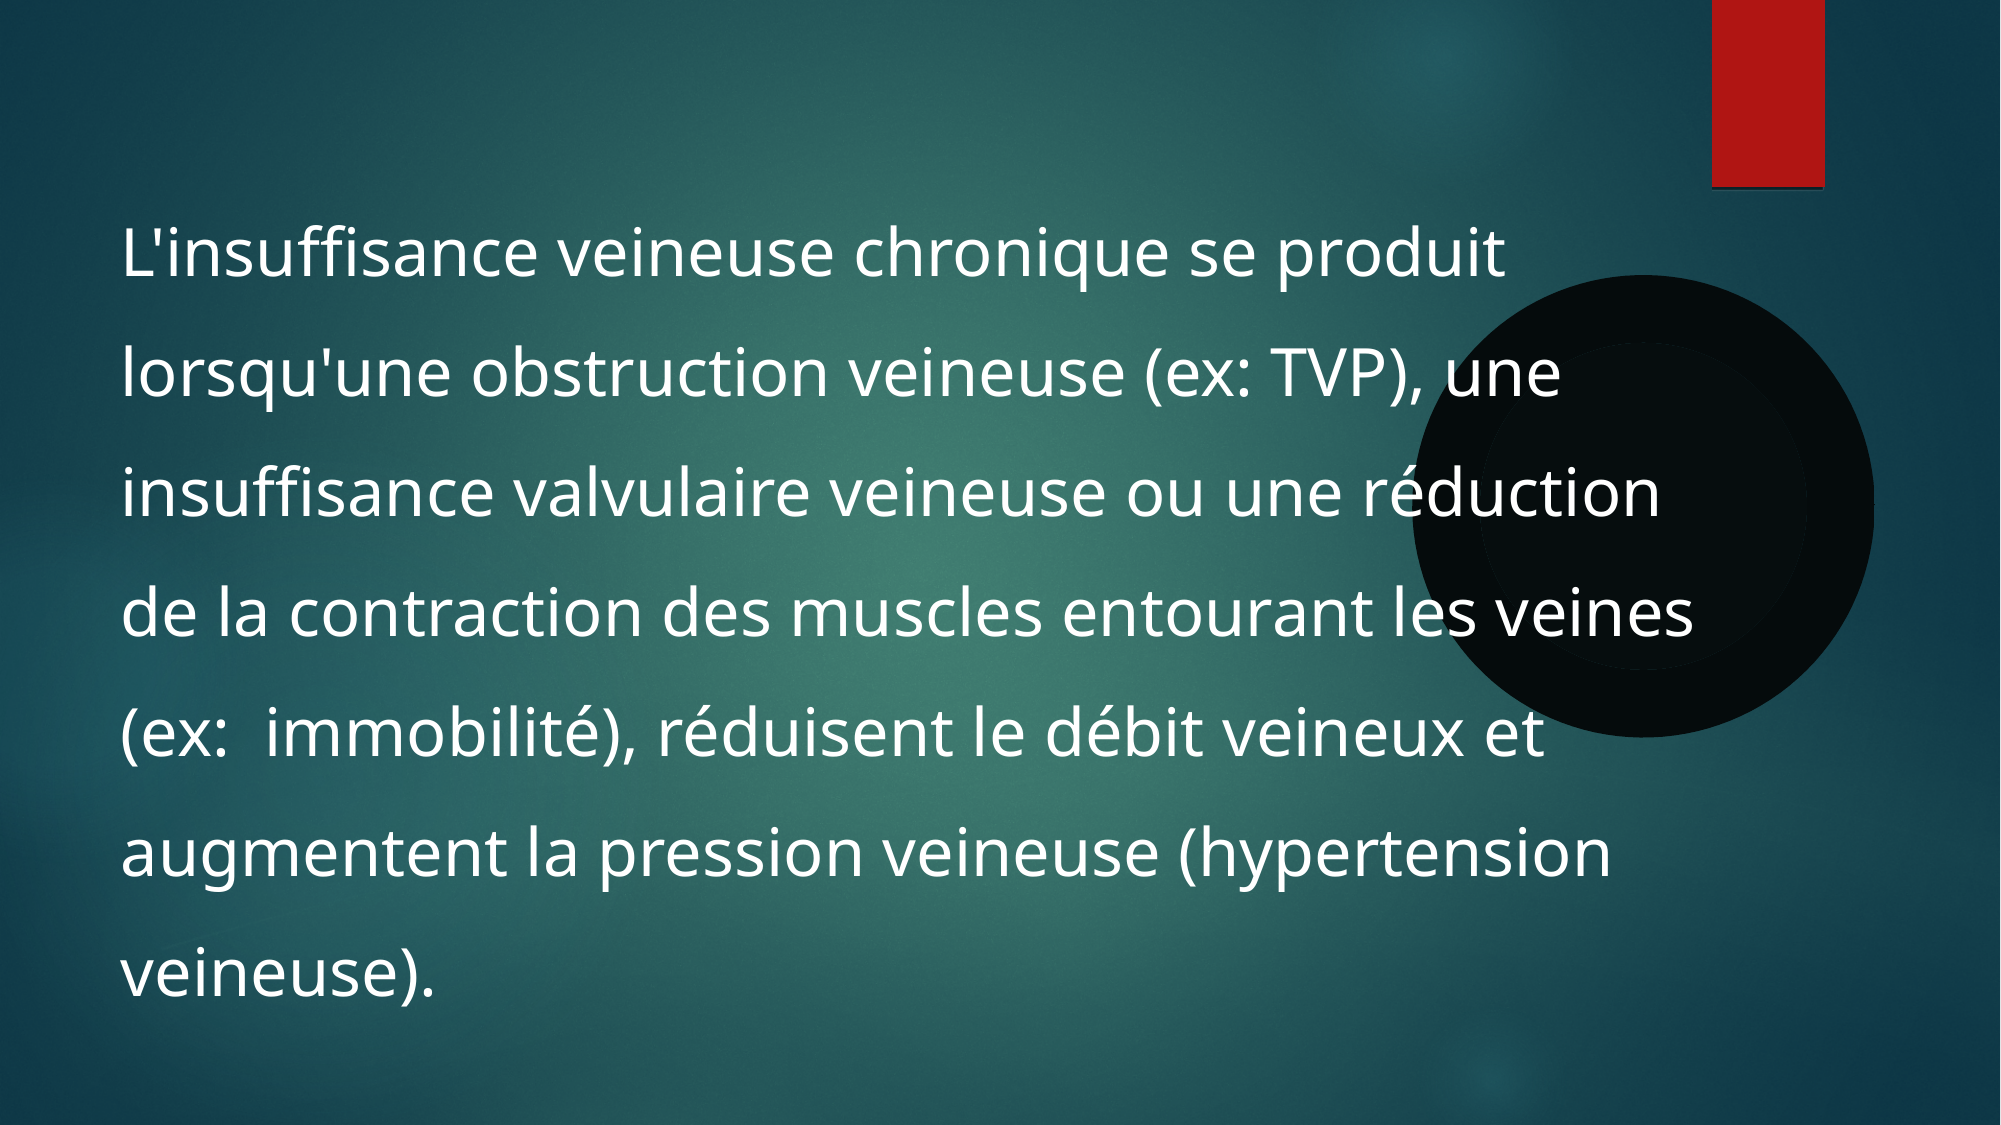

# L'insuffisance veineuse chronique se produit lorsqu'une obstruction veineuse (ex: TVP), une insuffisance valvulaire veineuse ou une réduction de la contraction des muscles entourant les veines (ex: immobilité), réduisent le débit veineux et augmentent la pression veineuse (hypertension veineuse).